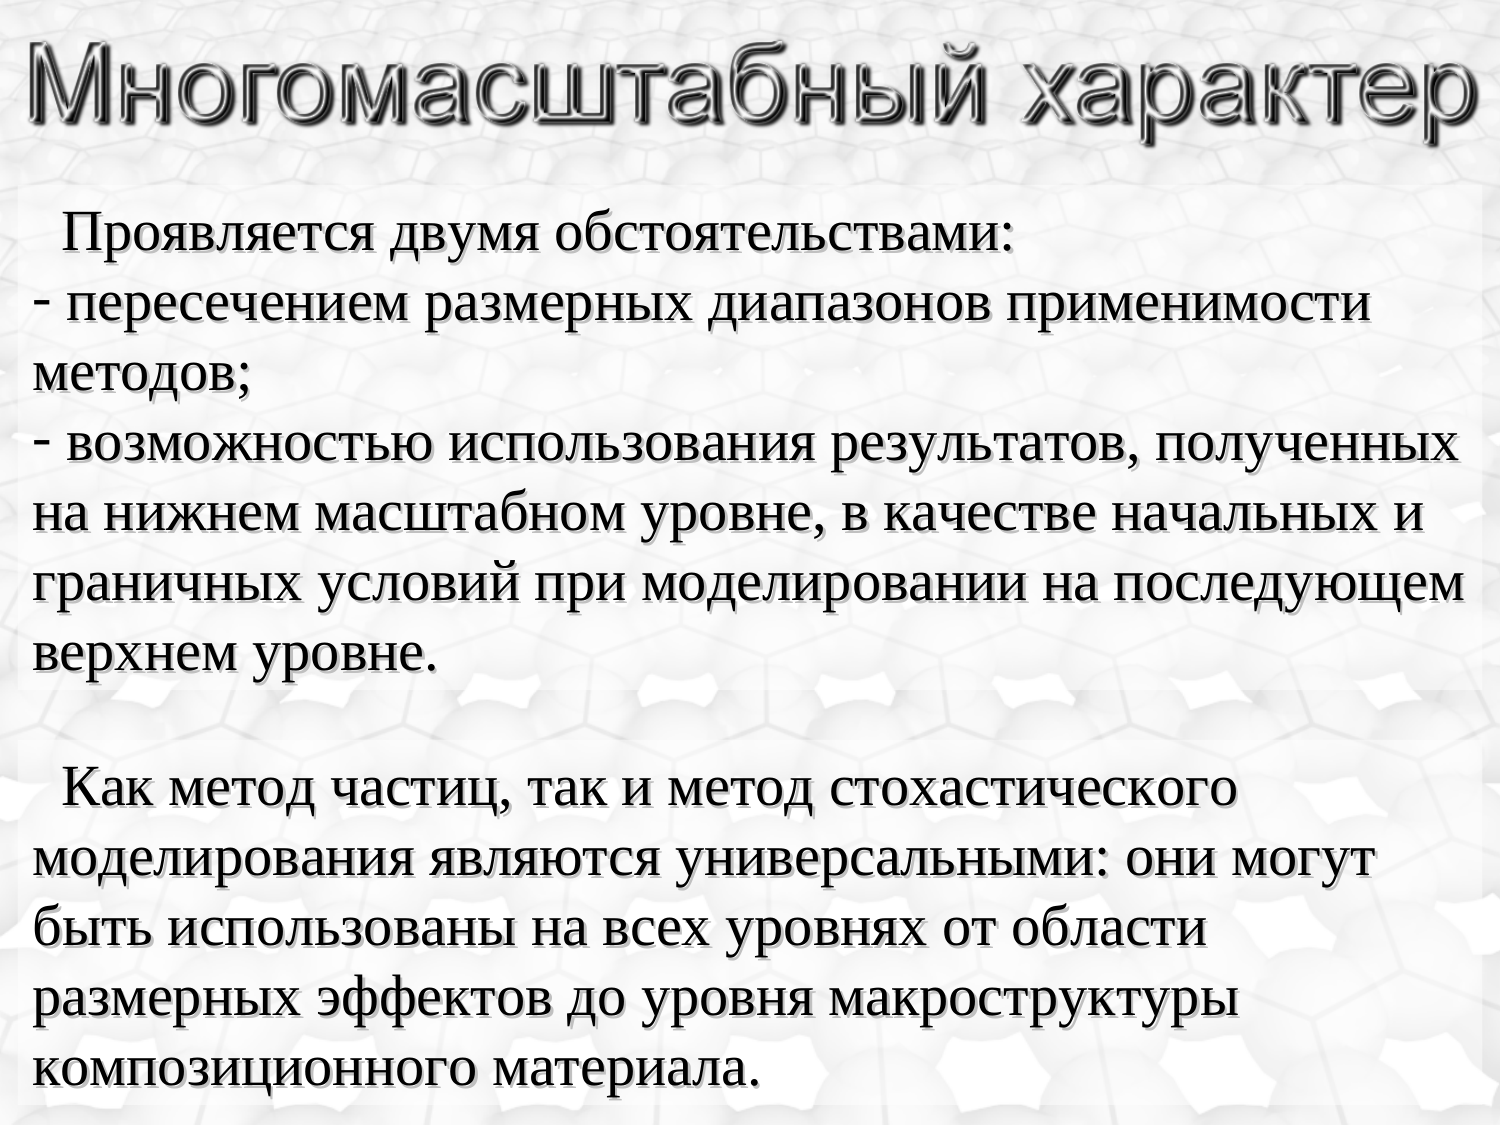

Проявляется двумя обстоятельствами:
 пересечением размерных диапазонов применимости методов;
 возможностью использования результатов, полученных на нижнем масштабном уровне, в качестве начальных и граничных условий при моделировании на последующем верхнем уровне.
 Как метод частиц, так и метод стохастического моделирования являются универсальными: они могут быть использованы на всех уровнях от области размерных эффектов до уровня макроструктуры композиционного материала.